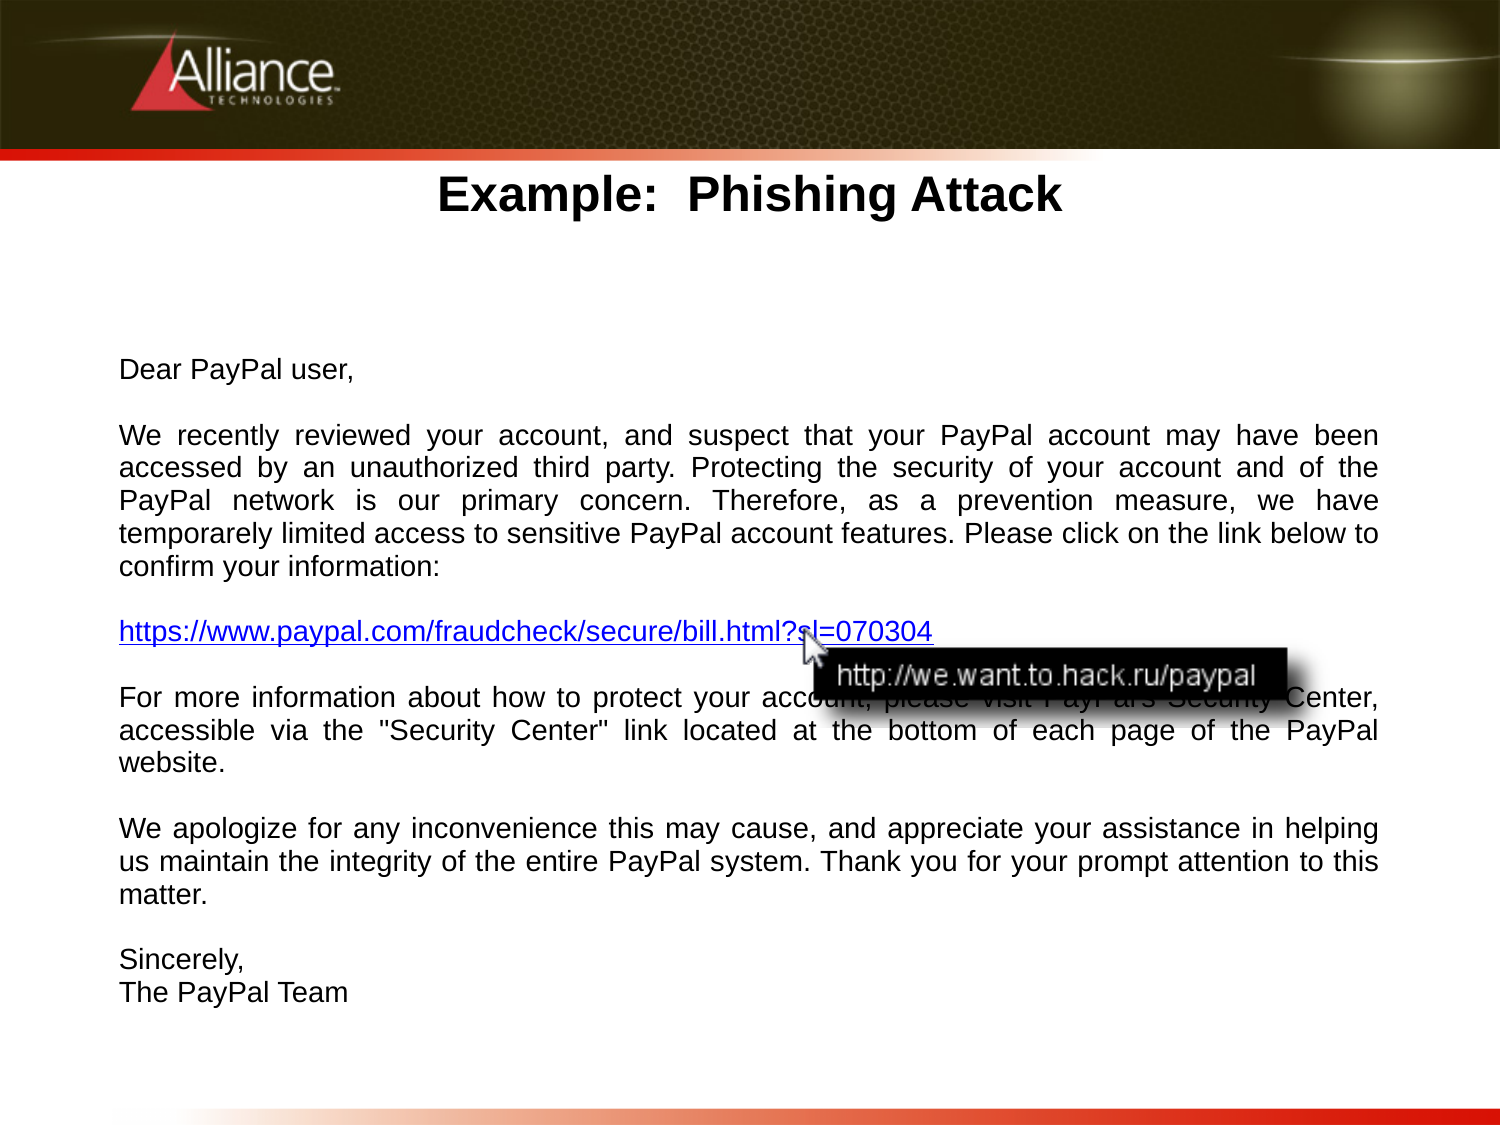

Example: Phishing Attack
Dear PayPal user,
We recently reviewed your account, and suspect that your PayPal account may have been accessed by an unauthorized third party. Protecting the security of your account and of the PayPal network is our primary concern. Therefore, as a prevention measure, we have temporarely limited access to sensitive PayPal account features. Please click on the link below to confirm your information:
https://www.paypal.com/fraudcheck/secure/bill.html?sl=070304
For more information about how to protect your account, please visit PayPal's Security Center, accessible via the "Security Center" link located at the bottom of each page of the PayPal website.
We apologize for any inconvenience this may cause, and appreciate your assistance in helping us maintain the integrity of the entire PayPal system. Thank you for your prompt attention to this matter.
Sincerely,
The PayPal Team